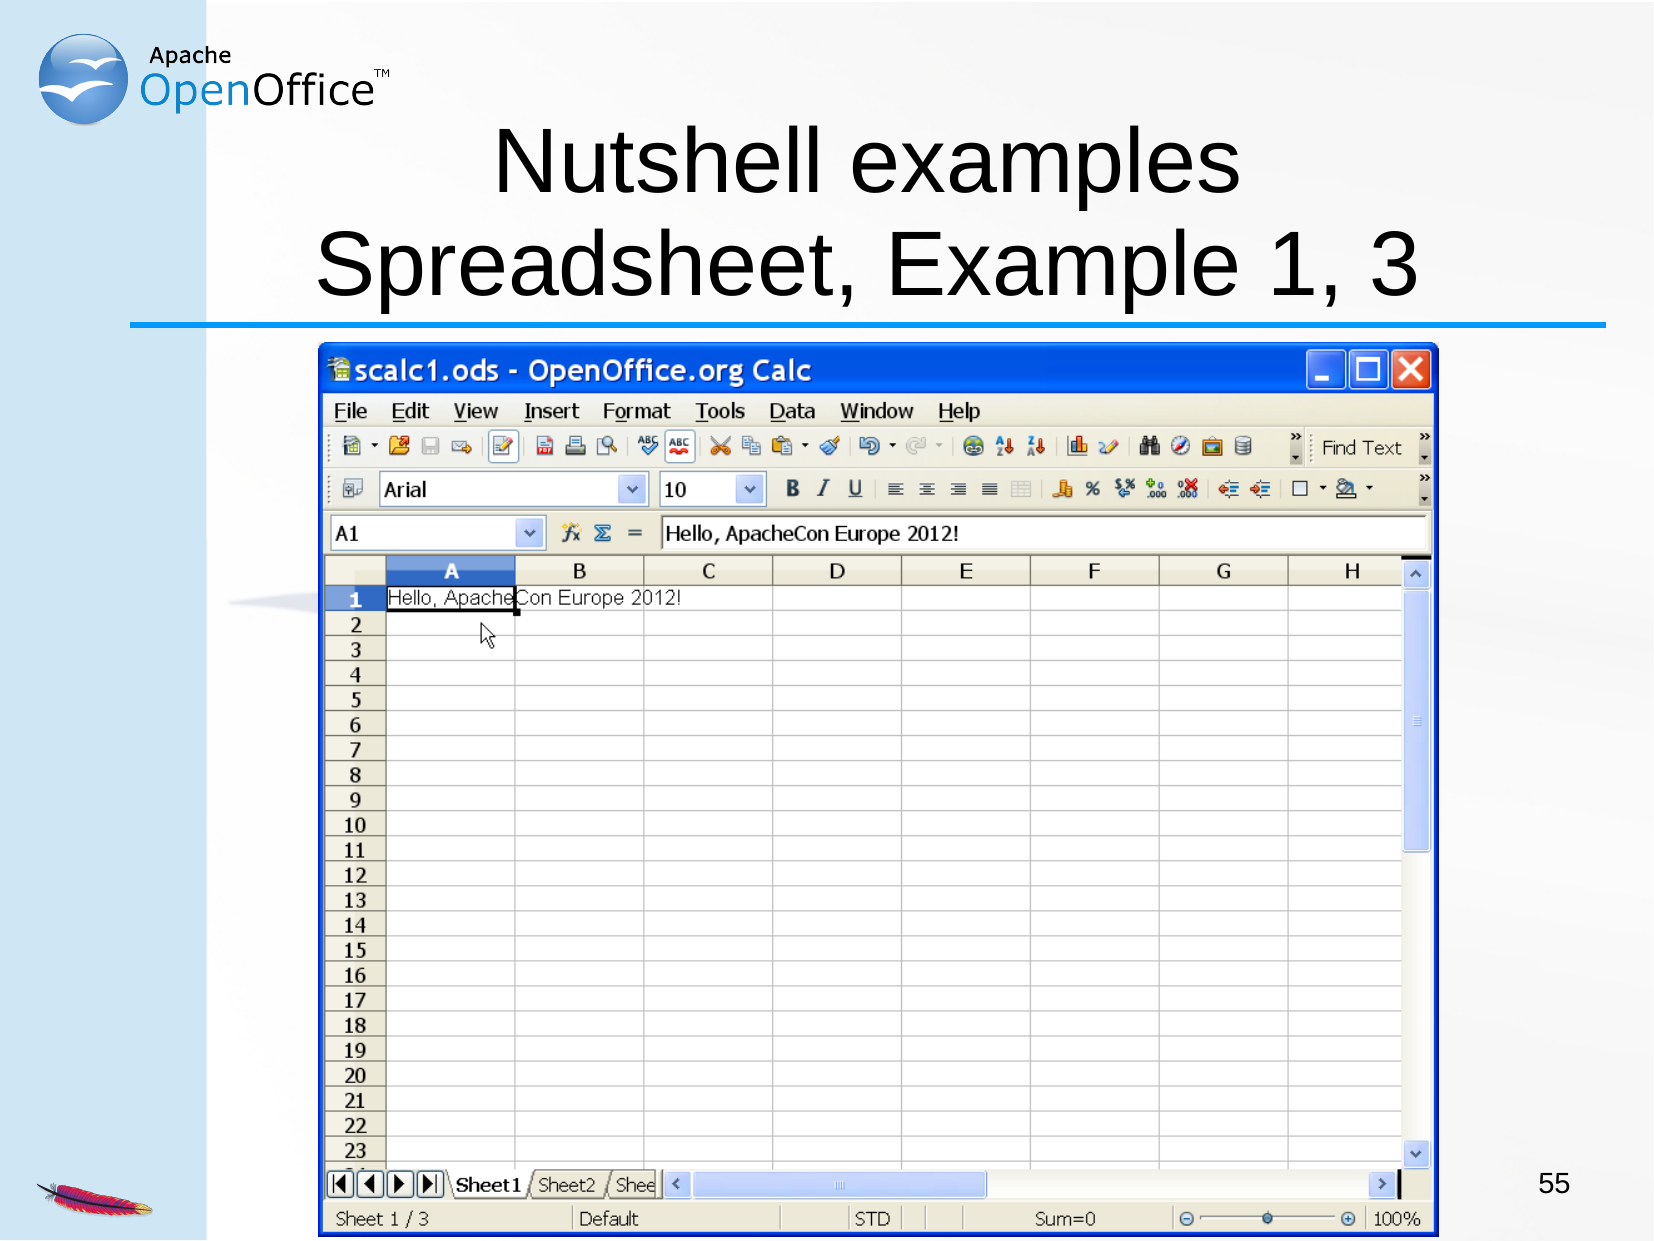

# Nutshell examples Spreadsheet, Example 1, 3
55